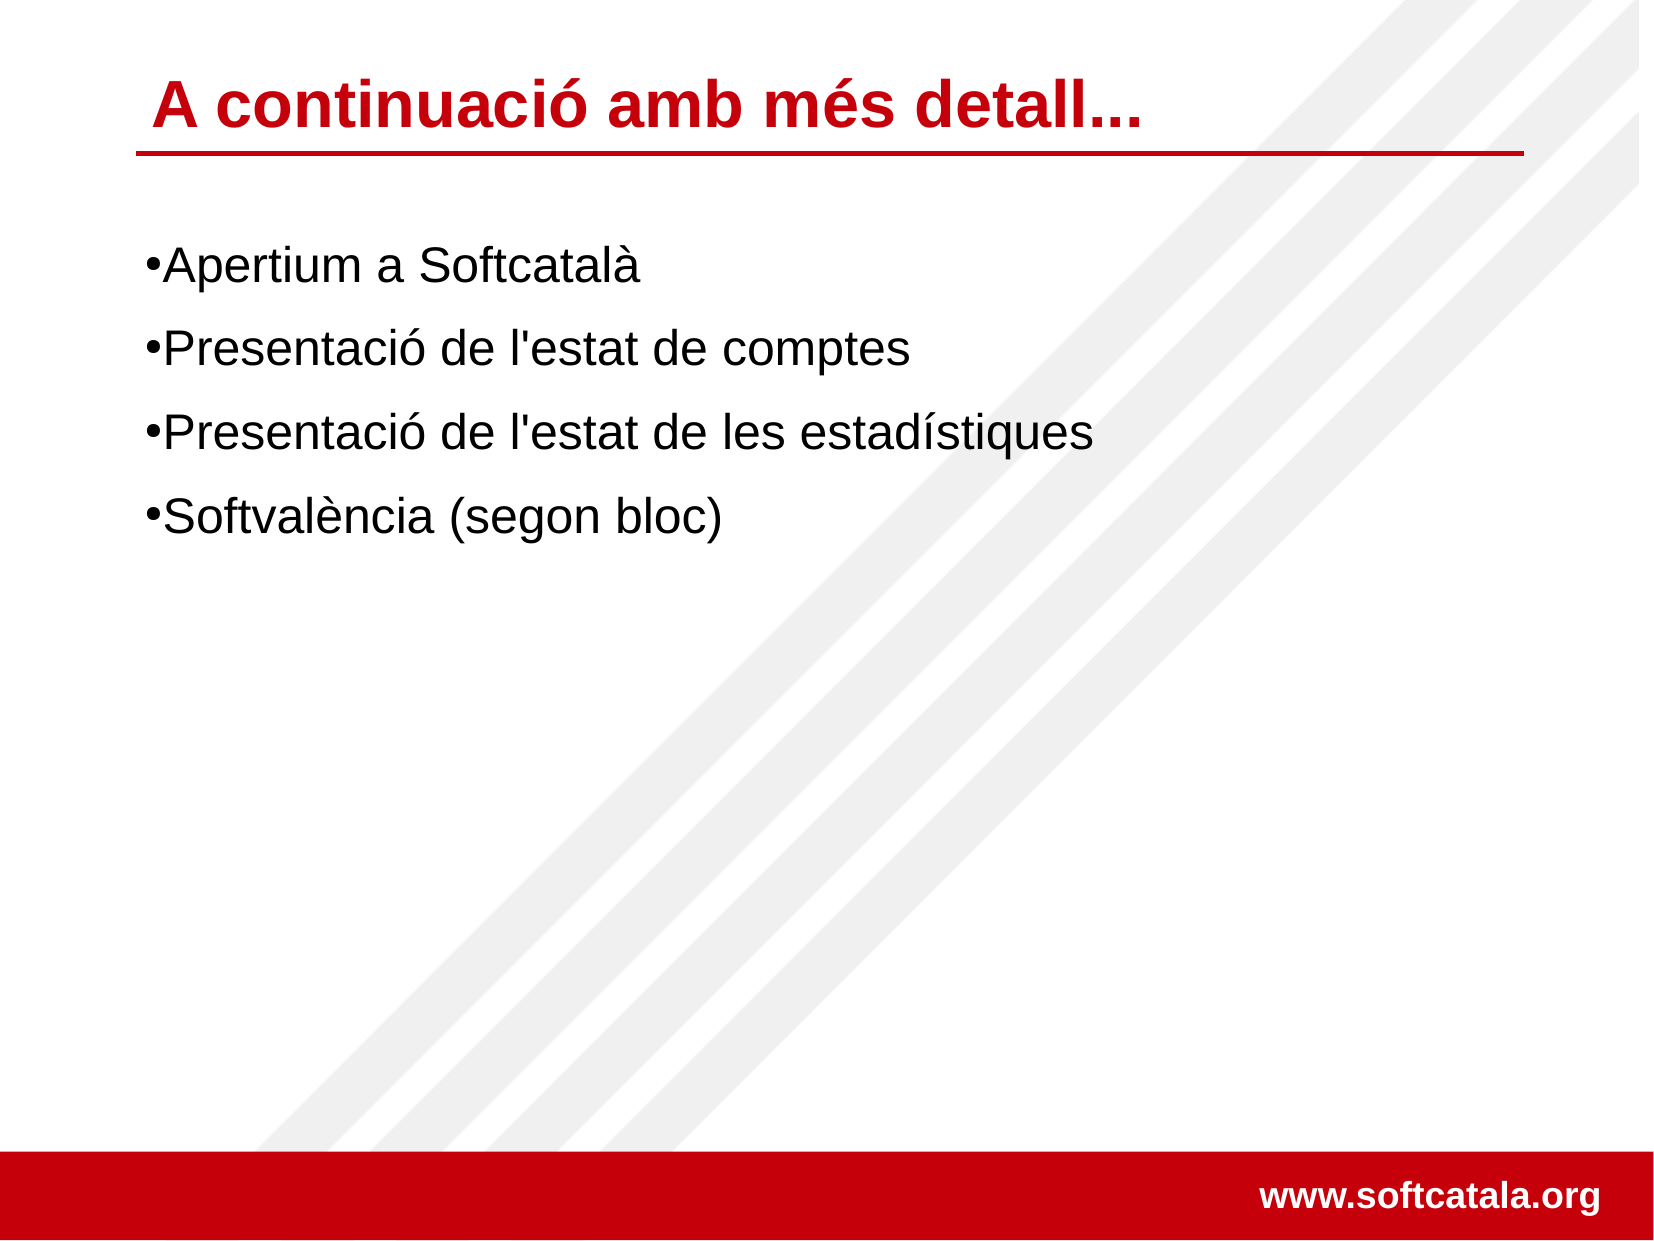

A continuació amb més detall...
Apertium a Softcatalà
Presentació de l'estat de comptes
Presentació de l'estat de les estadístiques
Softvalència (segon bloc)
 www.softcatala.org